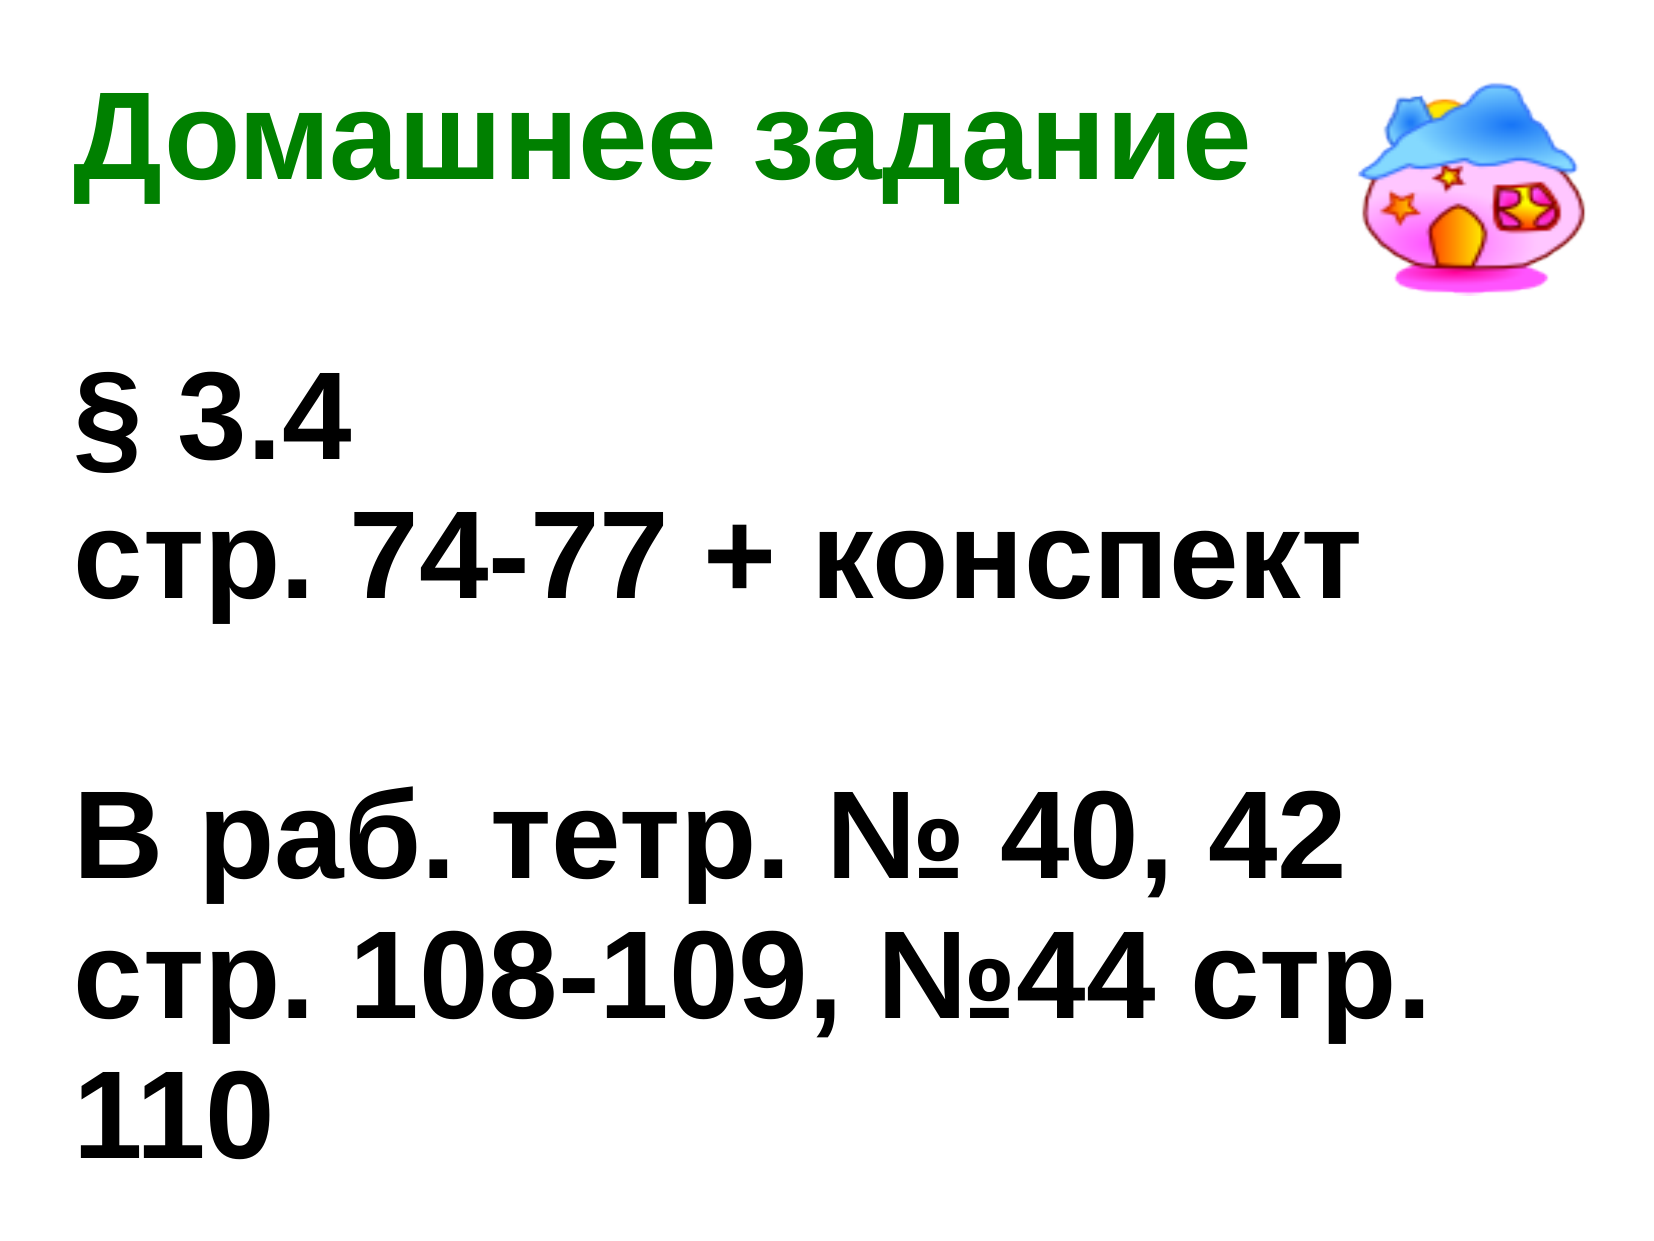

Домашнее задание
§ 3.4
стр. 74-77 + конспект
В раб. тетр. № 40, 42 стр. 108-109, №44 стр. 110